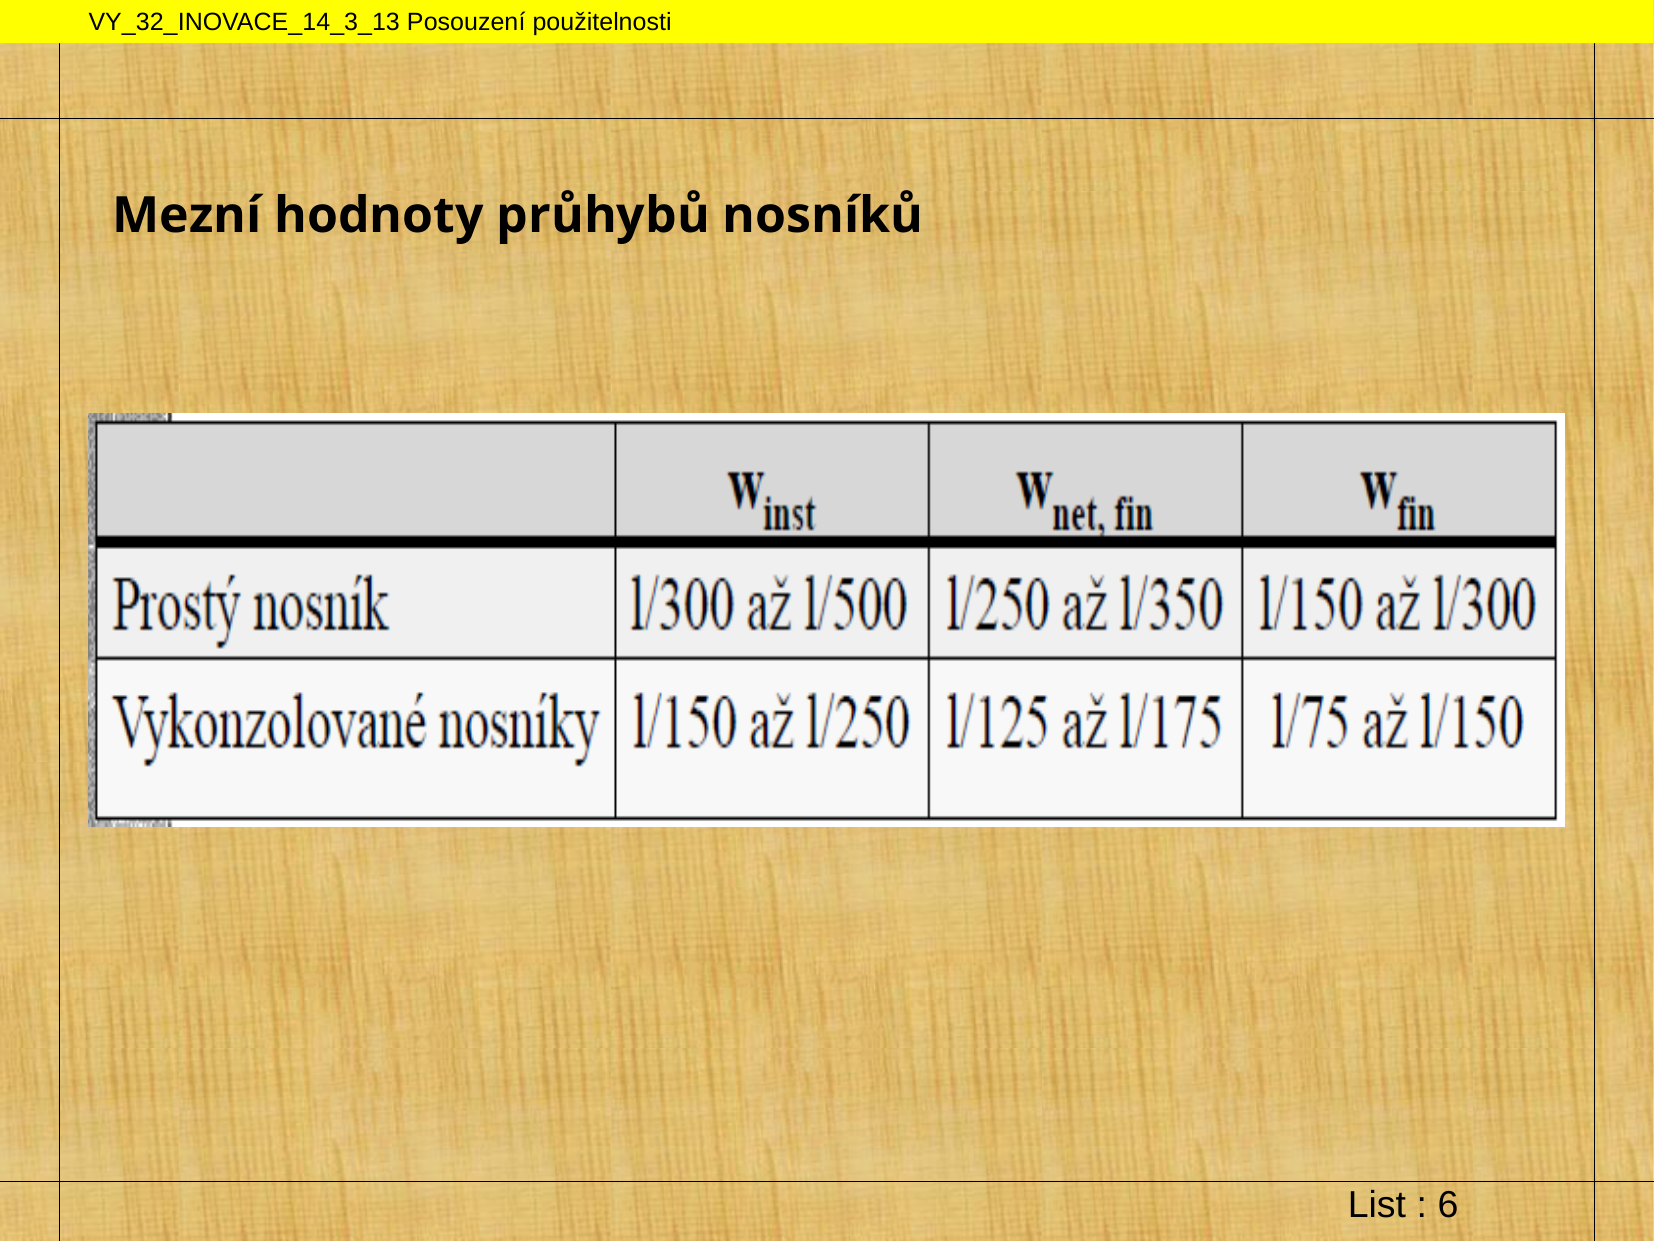

VY_32_INOVACE_14_3_13 Posouzení použitelnosti
Mezní hodnoty průhybů nosníků
List :